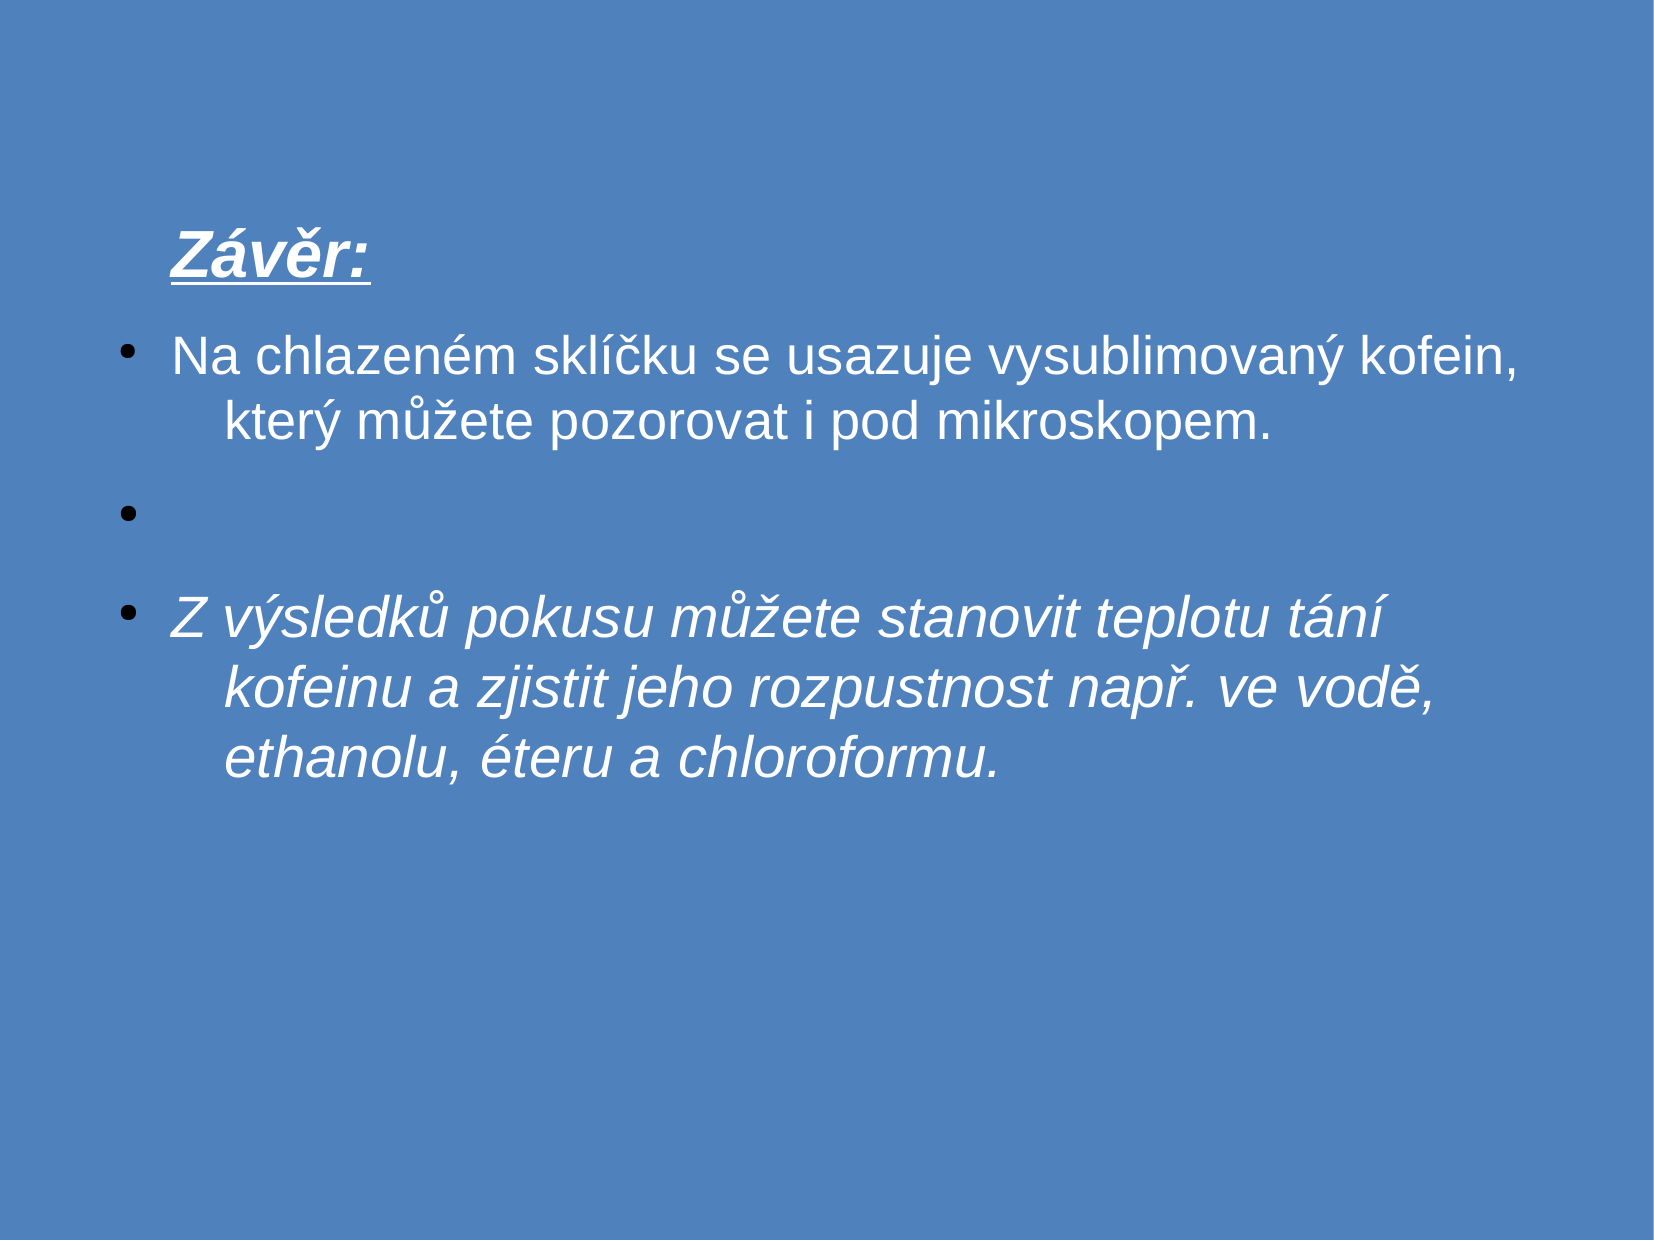

# Závěr:
Na chlazeném sklíčku se usazuje vysublimovaný kofein, který můžete pozorovat i pod mikroskopem.
Z výsledků pokusu můžete stanovit teplotu tání kofeinu a zjistit jeho rozpustnost např. ve vodě, ethanolu, éteru a chloroformu.